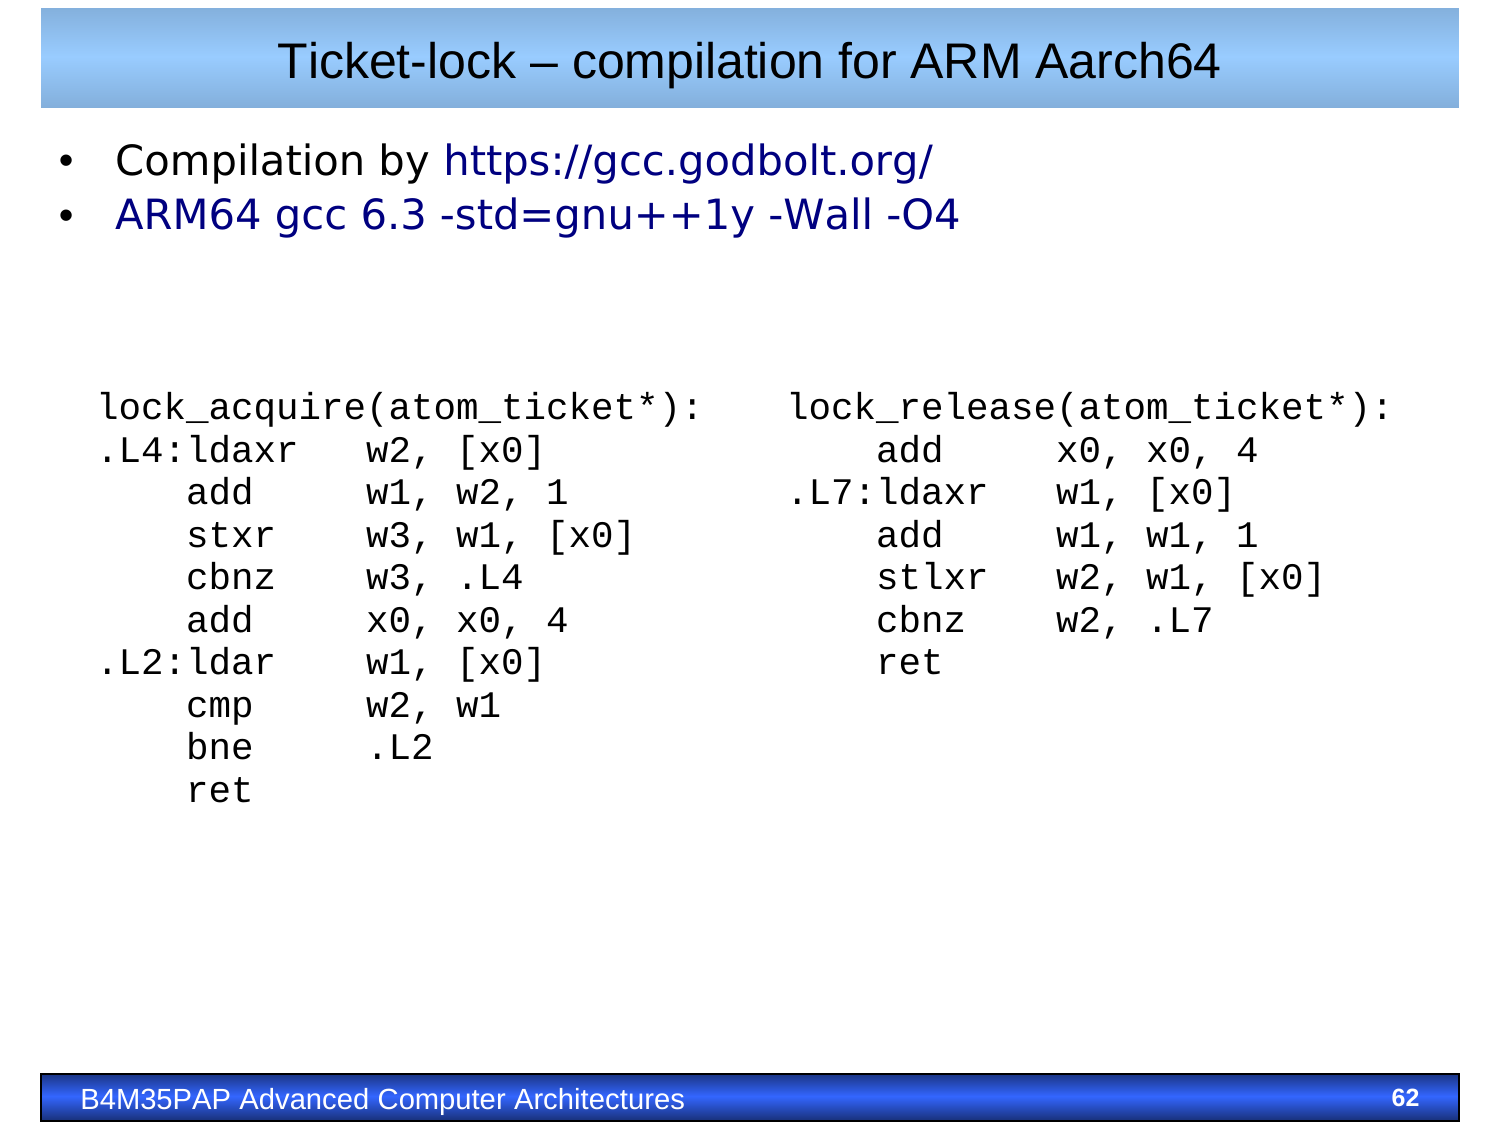

Ticket-lock – compilation for ARM Aarch64
# Compilation by https://gcc.godbolt.org/
ARM64 gcc 6.3 -std=gnu++1y -Wall -O4
lock_acquire(atom_ticket*):
.L4:ldaxr w2, [x0]
 add w1, w2, 1
 stxr w3, w1, [x0]
 cbnz w3, .L4
 add x0, x0, 4
.L2:ldar w1, [x0]
 cmp w2, w1
 bne .L2
 ret
lock_release(atom_ticket*):
 add x0, x0, 4
.L7:ldaxr w1, [x0]
 add w1, w1, 1
 stlxr w2, w1, [x0]
 cbnz w2, .L7
 ret